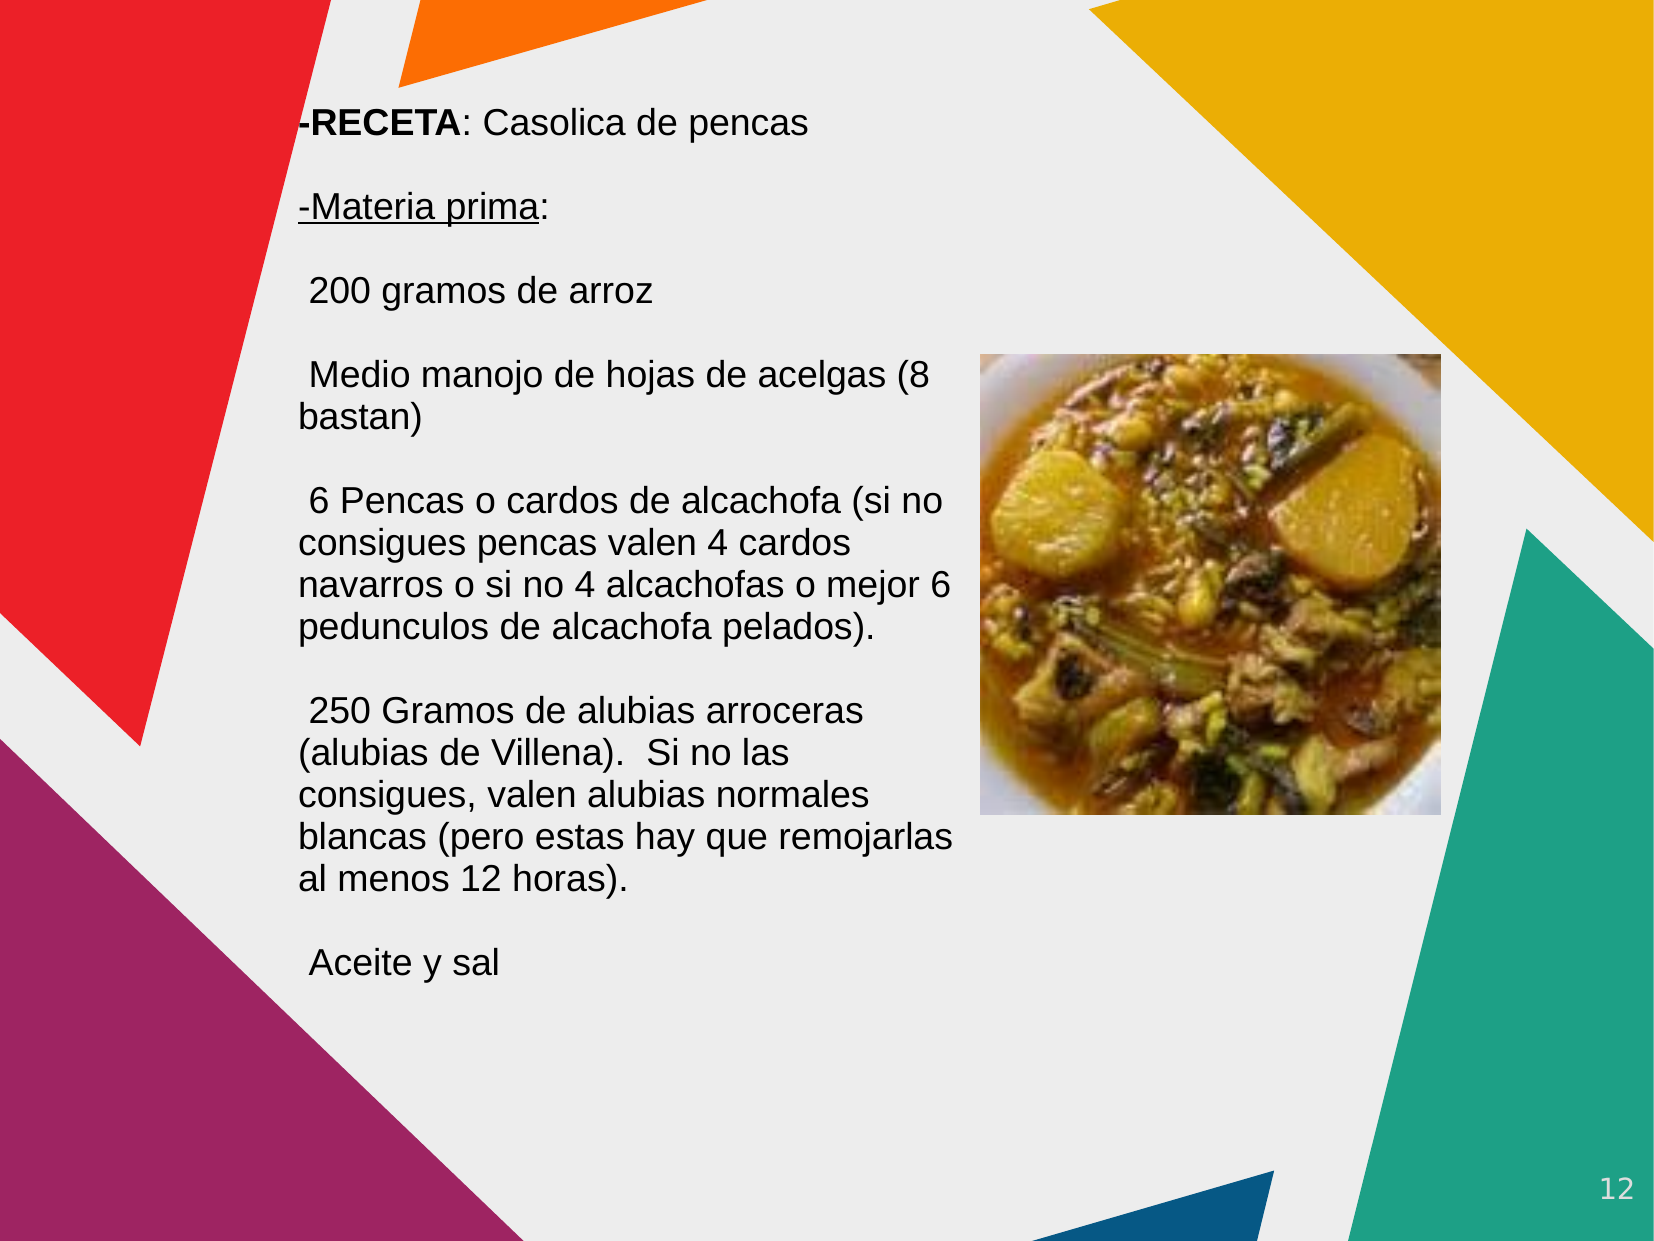

-RECETA: Casolica de pencas
-Materia prima:
 200 gramos de arroz
 Medio manojo de hojas de acelgas (8 bastan)
 6 Pencas o cardos de alcachofa (si no consigues pencas valen 4 cardos navarros o si no 4 alcachofas o mejor 6 pedunculos de alcachofa pelados).
 250 Gramos de alubias arroceras (alubias de Villena). Si no las consigues, valen alubias normales blancas (pero estas hay que remojarlas al menos 12 horas).
 Aceite y sal
12